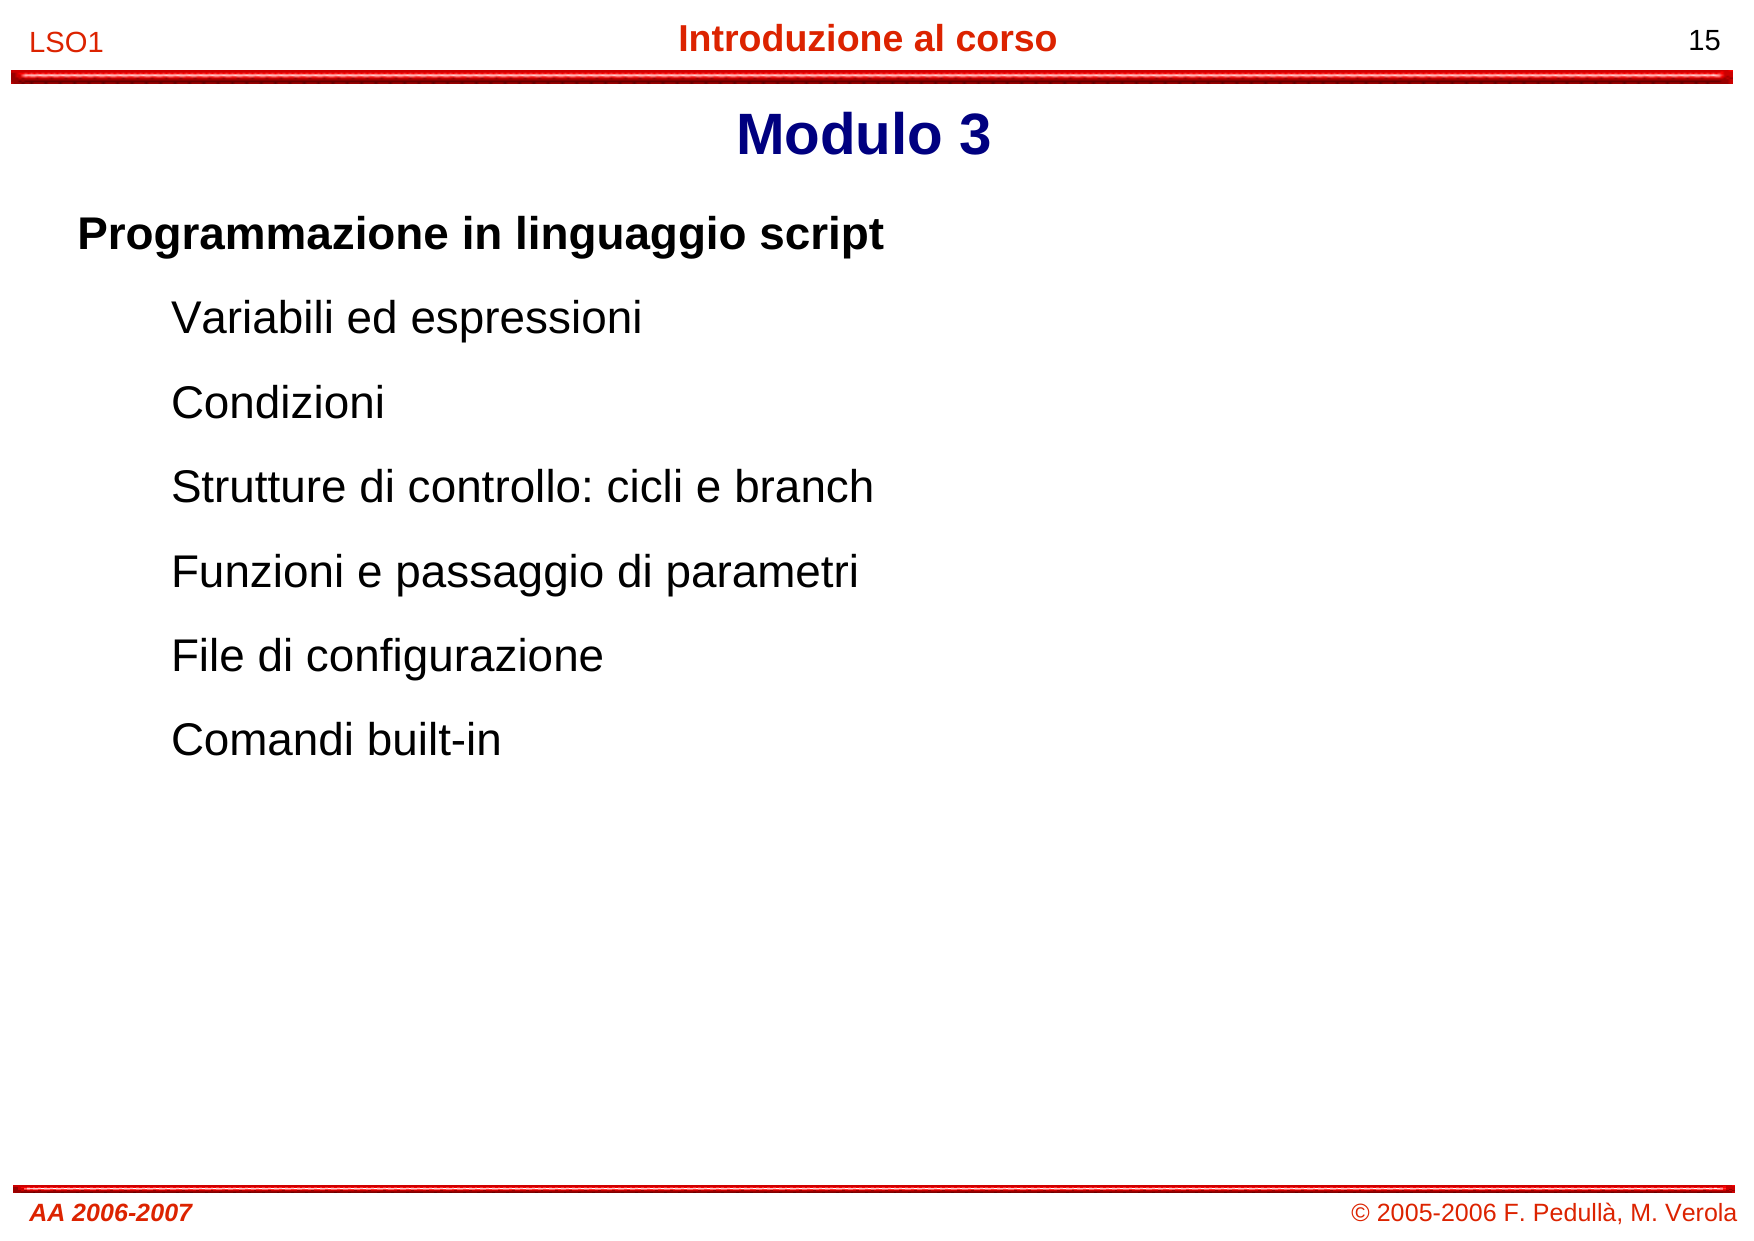

Modulo 3
# Programmazione in linguaggio script
Variabili ed espressioni
Condizioni
Strutture di controllo: cicli e branch
Funzioni e passaggio di parametri
File di configurazione
Comandi built-in